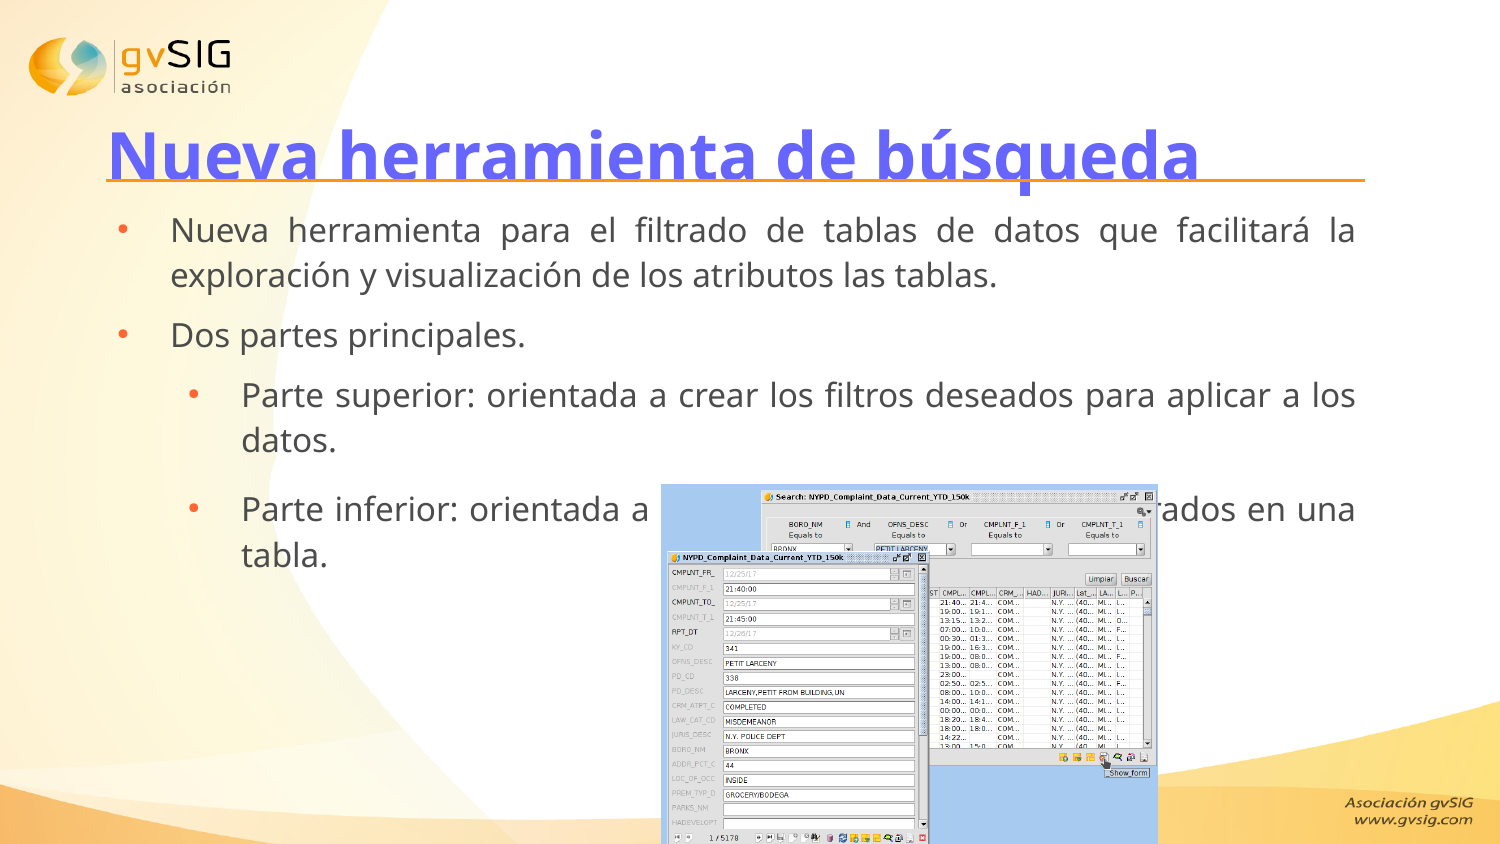

# Nueva herramienta de búsqueda
Nueva herramienta para el filtrado de tablas de datos que facilitará la exploración y visualización de los atributos las tablas.
Dos partes principales.
Parte superior: orientada a crear los filtros deseados para aplicar a los datos.
Parte inferior: orientada a la visualización de los datos filtrados en una tabla.